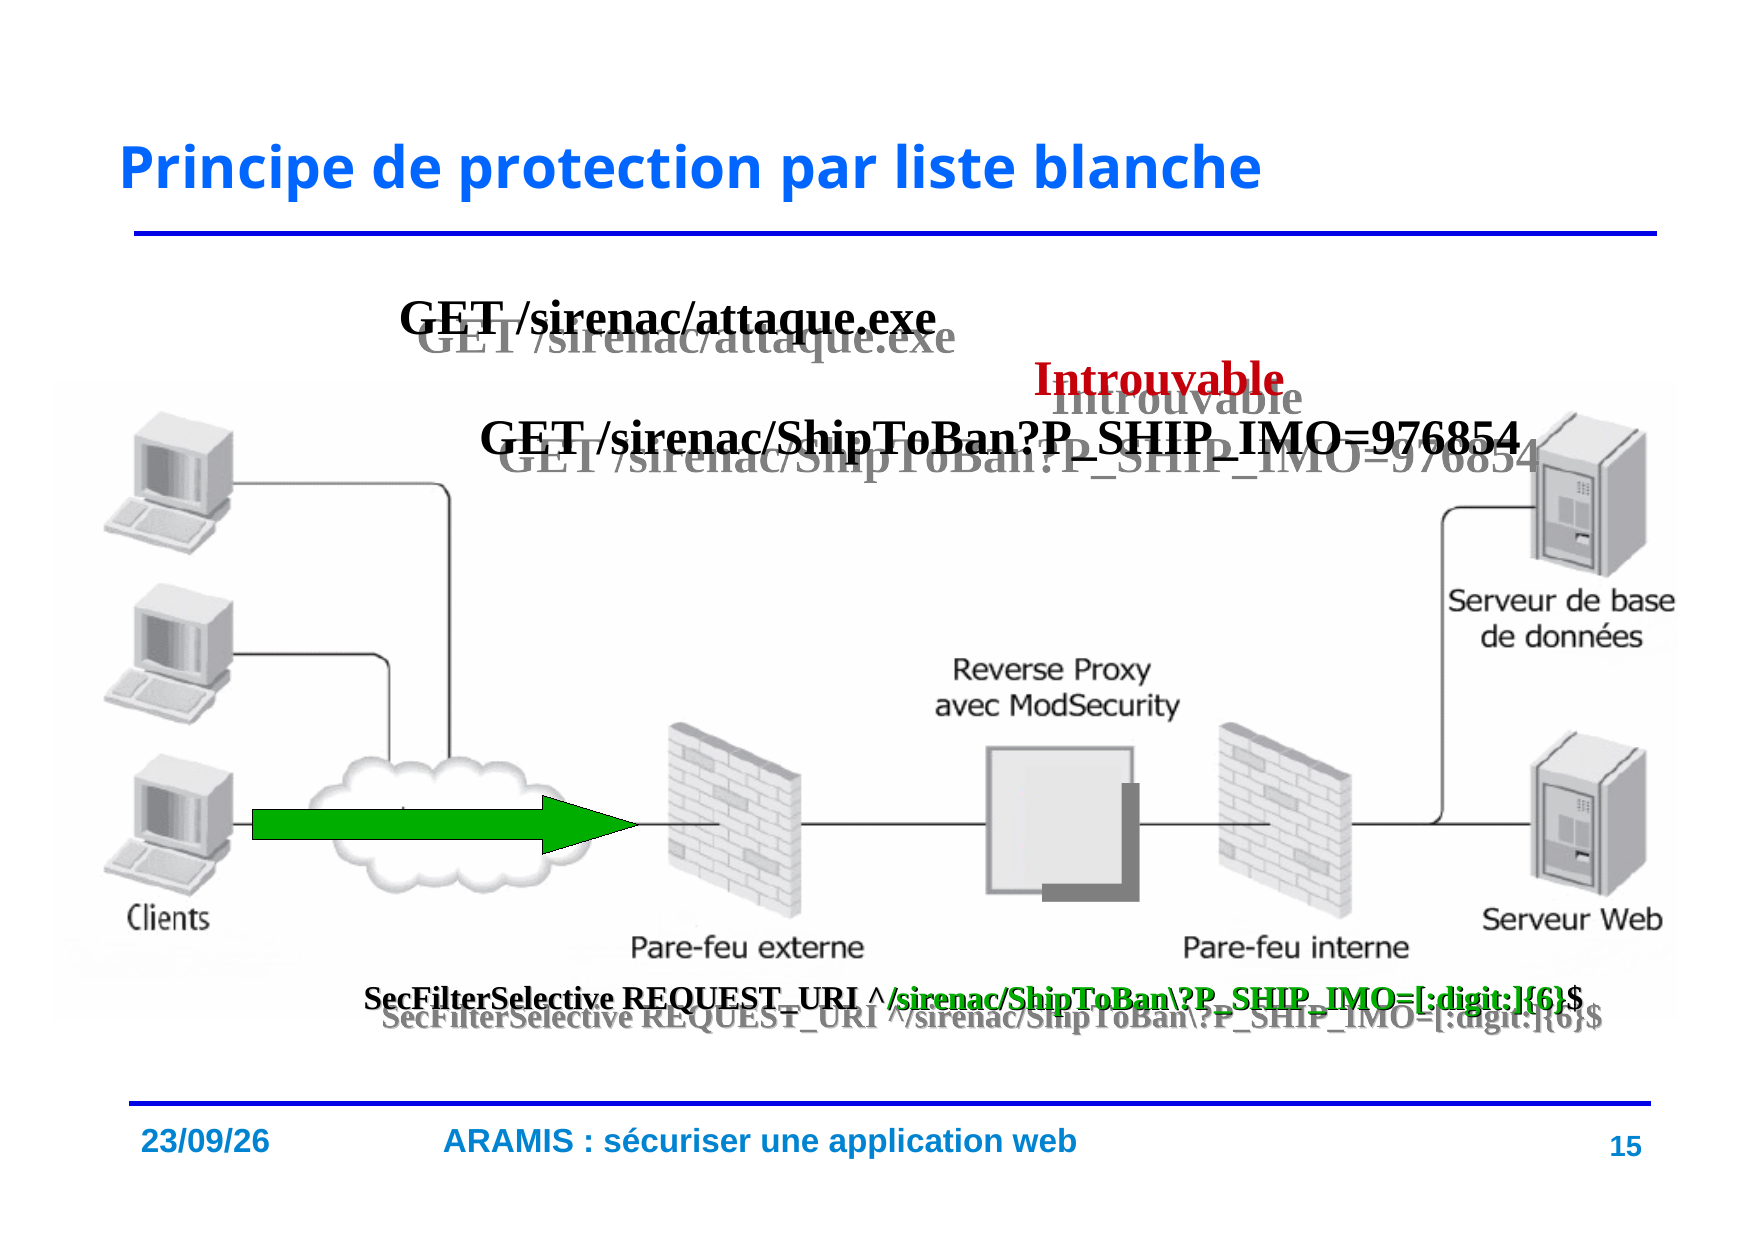

# Principe de protection par liste blanche
GET /sirenac/attaque.exe
Introuvable
GET /sirenac/ShipToBan?P_SHIP_IMO=976854
SecFilterSelective REQUEST_URI ^/sirenac/ShipToBan\?P_SHIP_IMO=[:digit:]{6}$
ARAMIS : sécuriser une application web
15